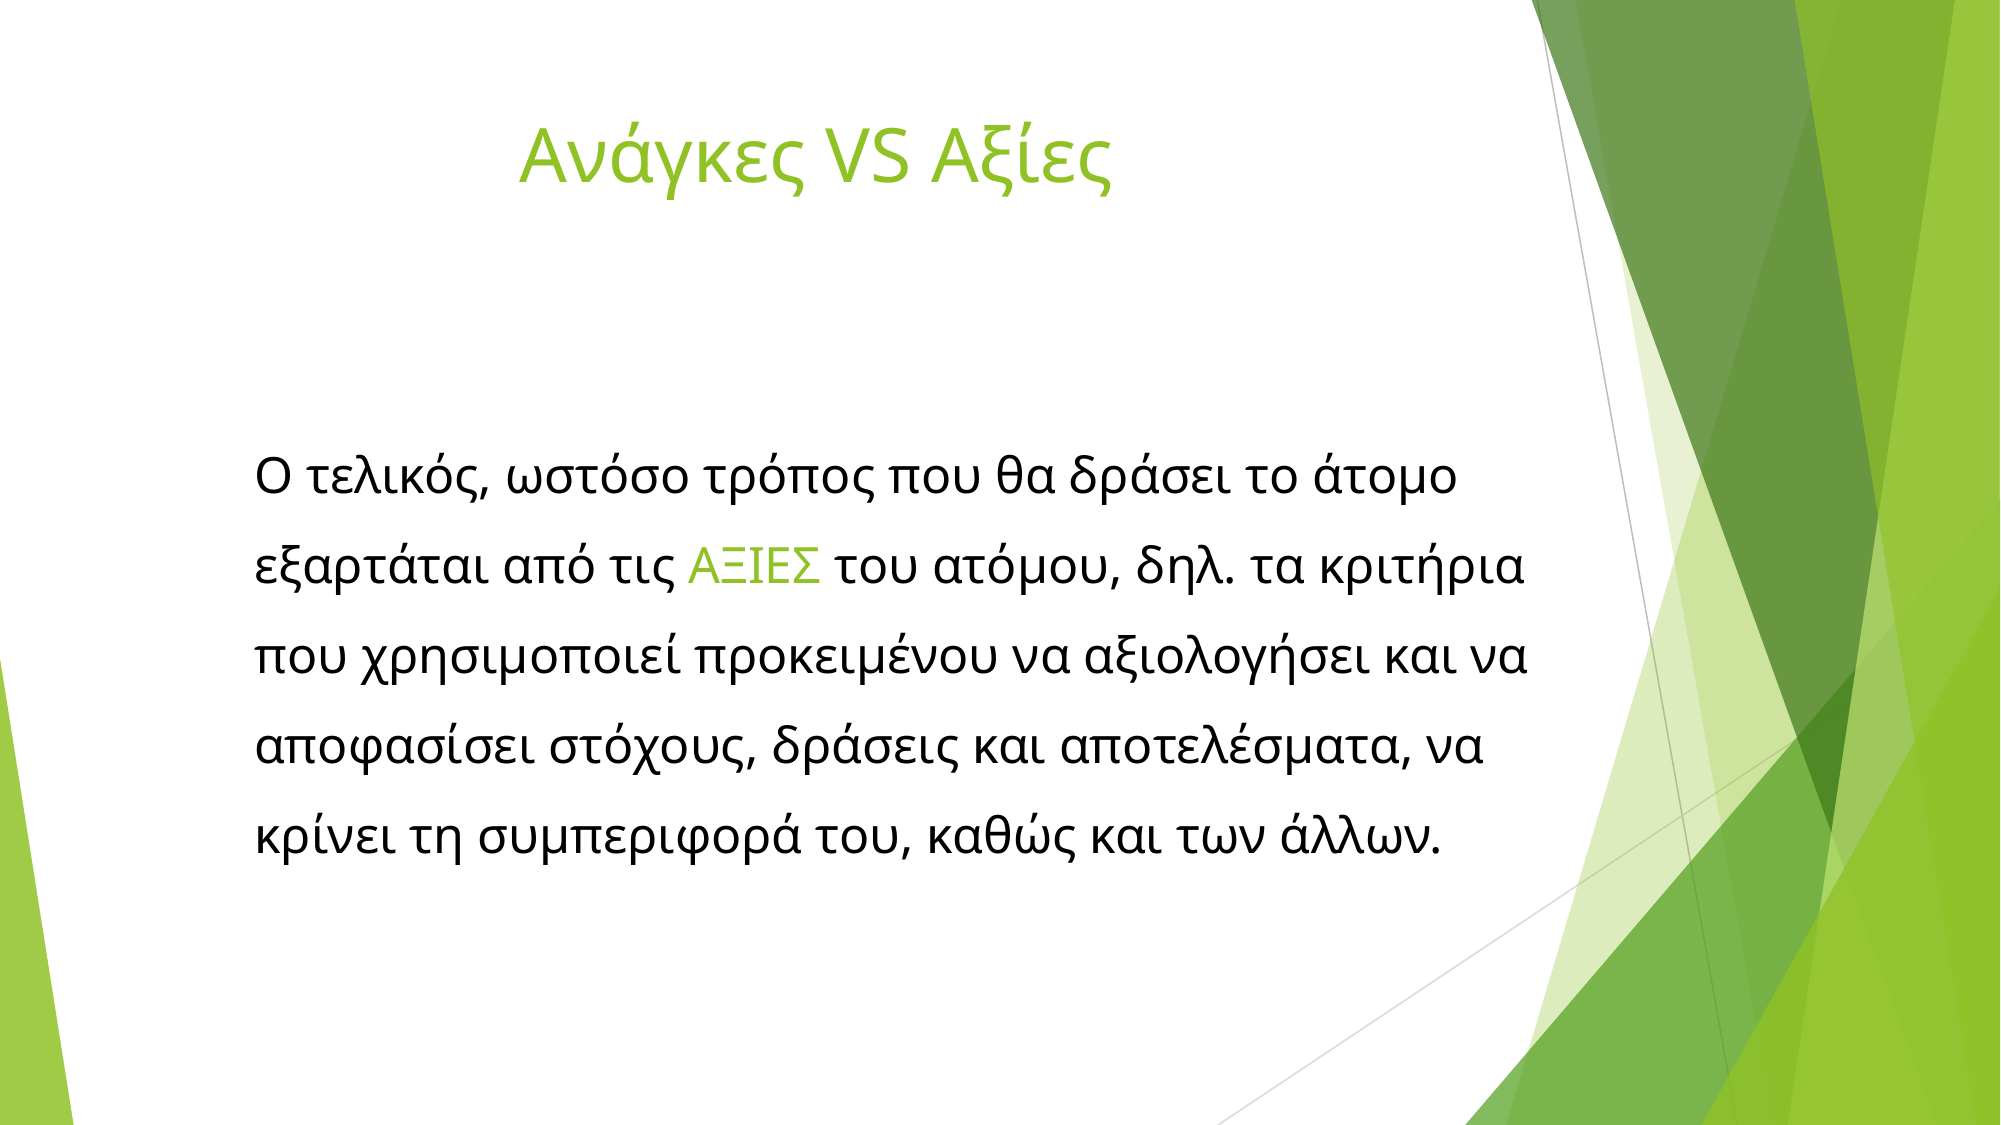

# Ανάγκες VS Αξίες
Ο τελικός, ωστόσο τρόπος που θα δράσει το άτομο εξαρτάται από τις ΑΞΙΕΣ του ατόμου, δηλ. τα κριτήρια που χρησιμοποιεί προκειμένου να αξιολογήσει και να αποφασίσει στόχους, δράσεις και αποτελέσματα, να κρίνει τη συμπεριφορά του, καθώς και των άλλων.